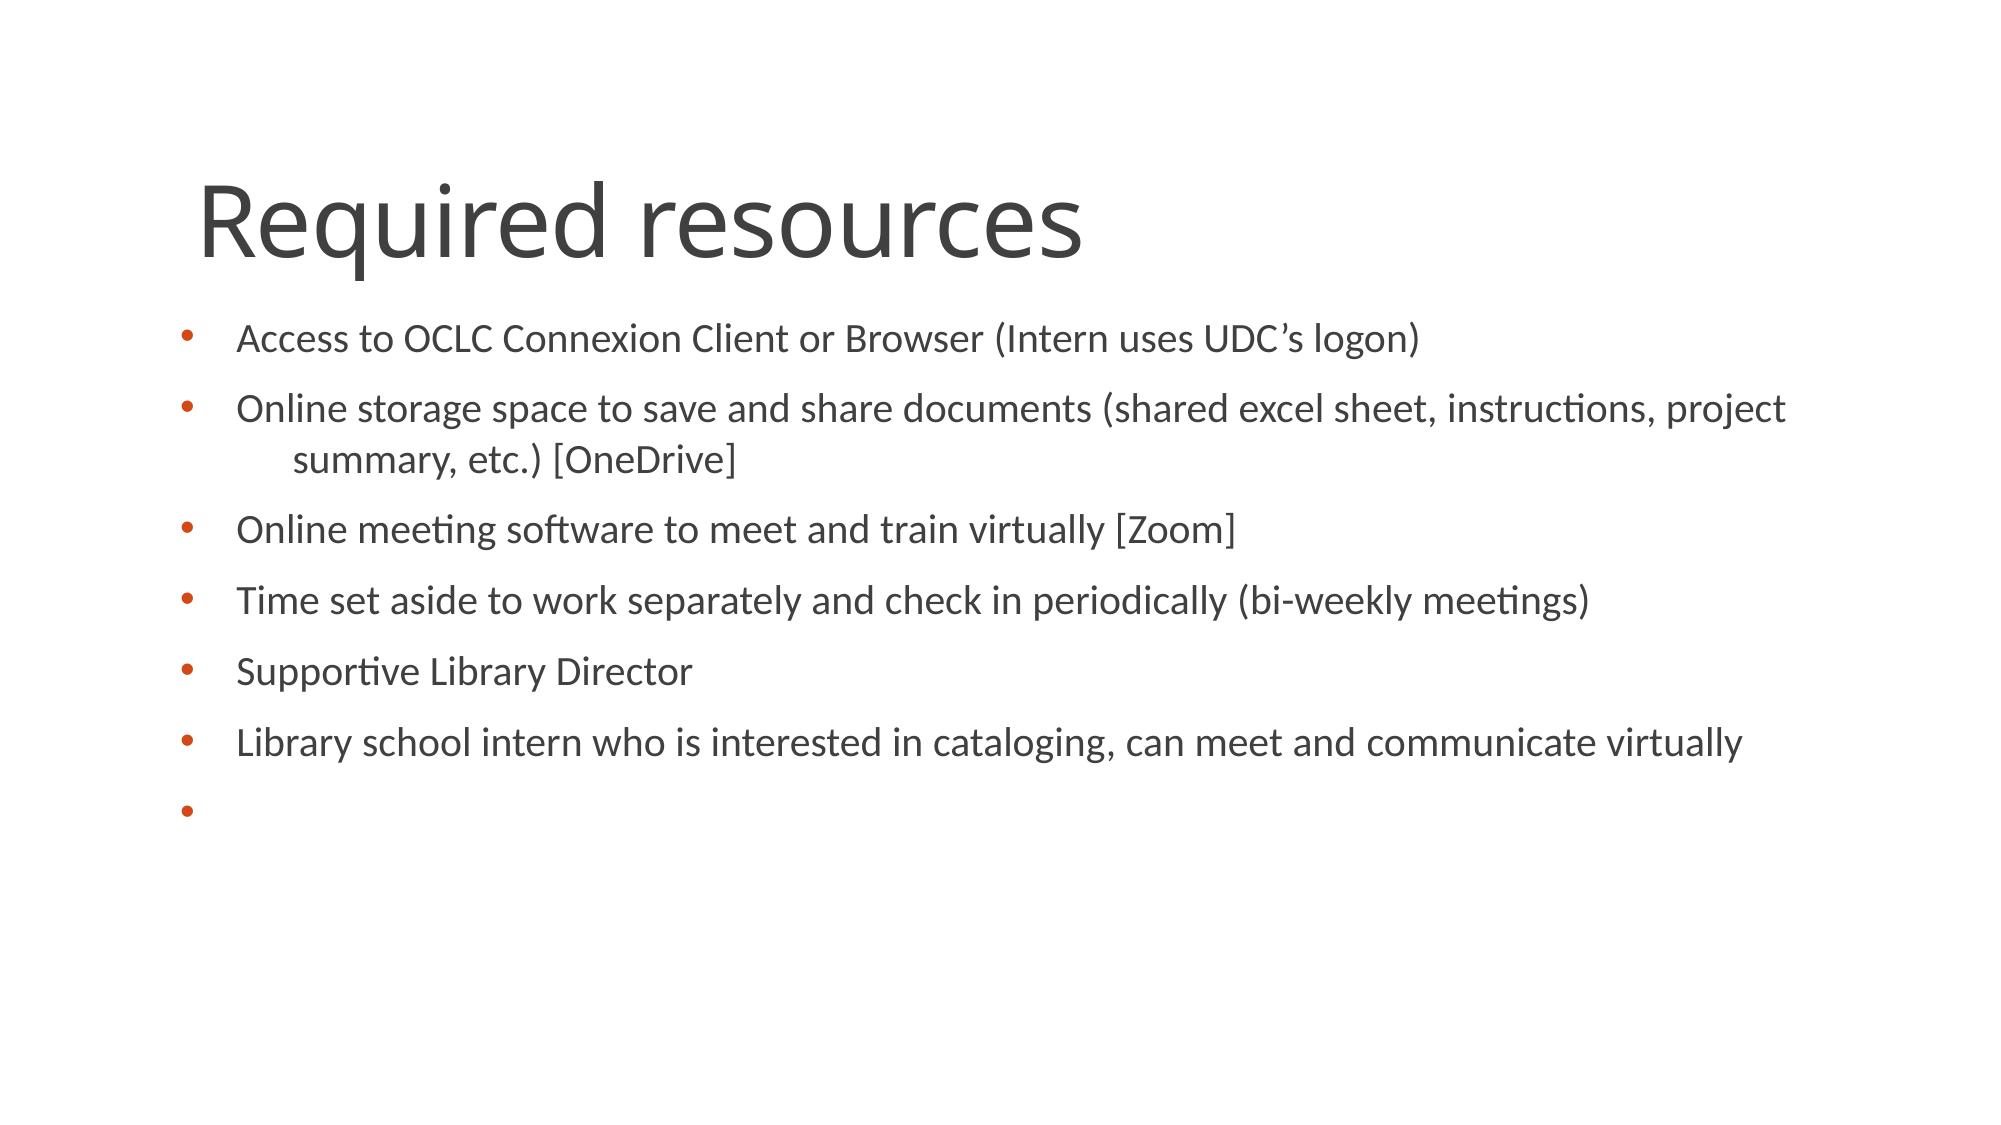

# Required resources
Access to OCLC Connexion Client or Browser (Intern uses UDC’s logon)
Online storage space to save and share documents (shared excel sheet, instructions, project summary, etc.) [OneDrive]
Online meeting software to meet and train virtually [Zoom]
Time set aside to work separately and check in periodically (bi-weekly meetings)
Supportive Library Director
Library school intern who is interested in cataloging, can meet and communicate virtually
2023 ALA Core Technical Services Workflow Efficiency Interest Group